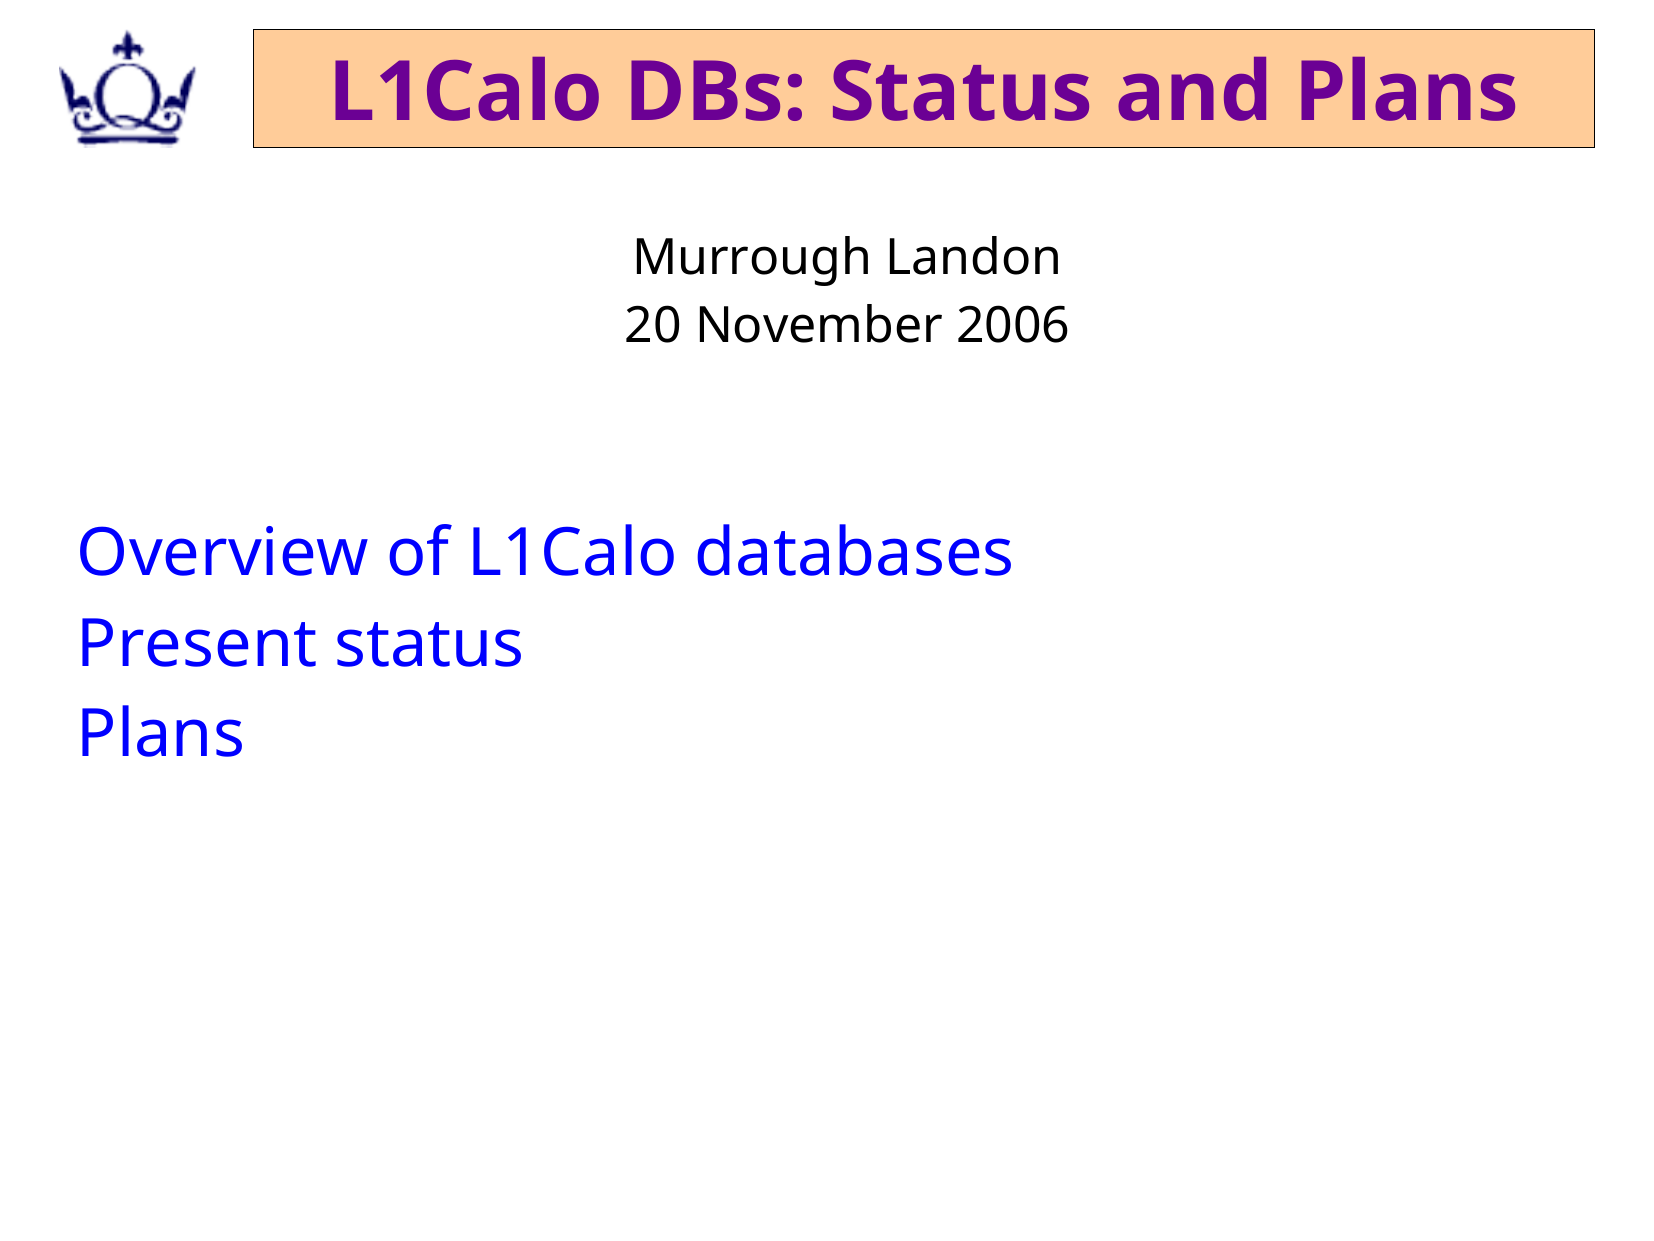

# L1Calo DBs: Status and Plans
Murrough Landon
20 November 2006
Overview of L1Calo databases
Present status
Plans